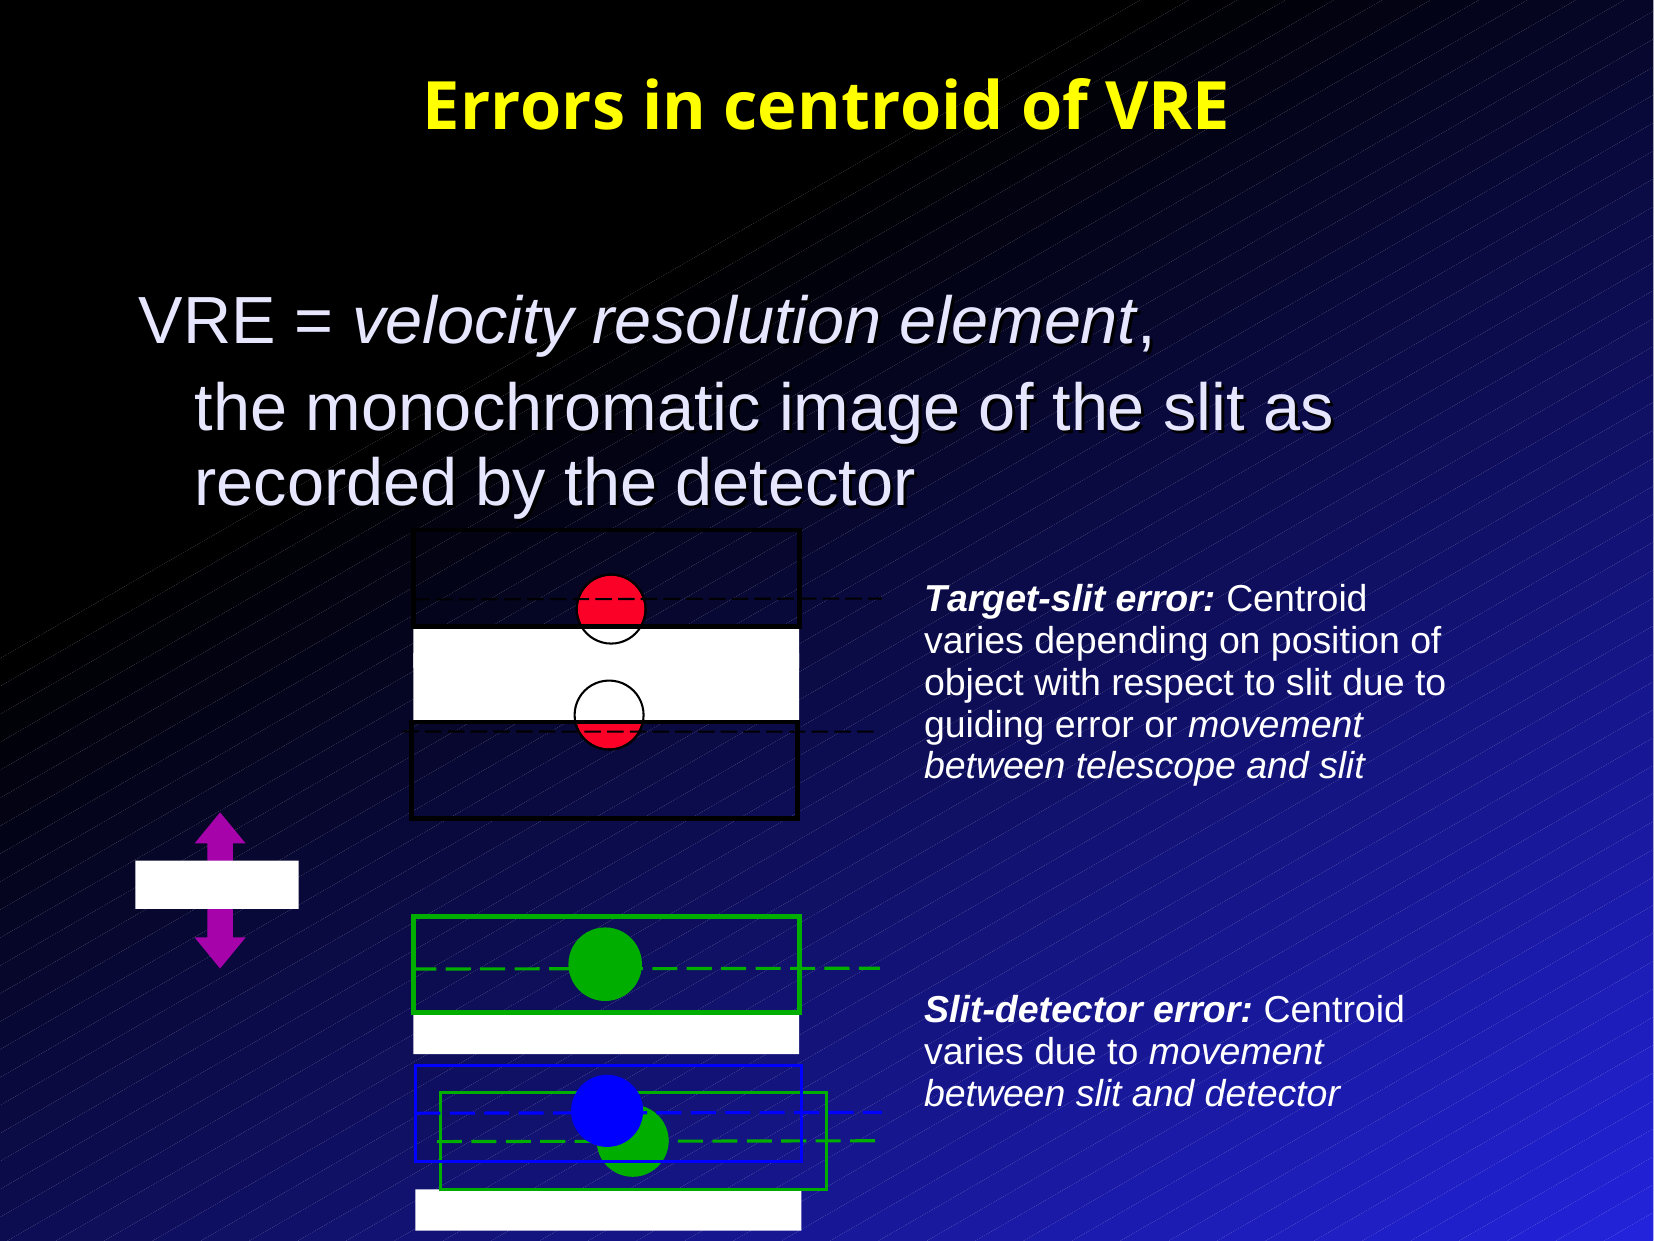

# Errors in centroid of VRE
VRE = velocity resolution element,
	the monochromatic image of the slit as recorded by the detector
Target-slit error: Centroid varies depending on position of object with respect to slit due to guiding error or movement between telescope and slit
dispersion
Slit-detector error: Centroid varies due to movement between slit and detector